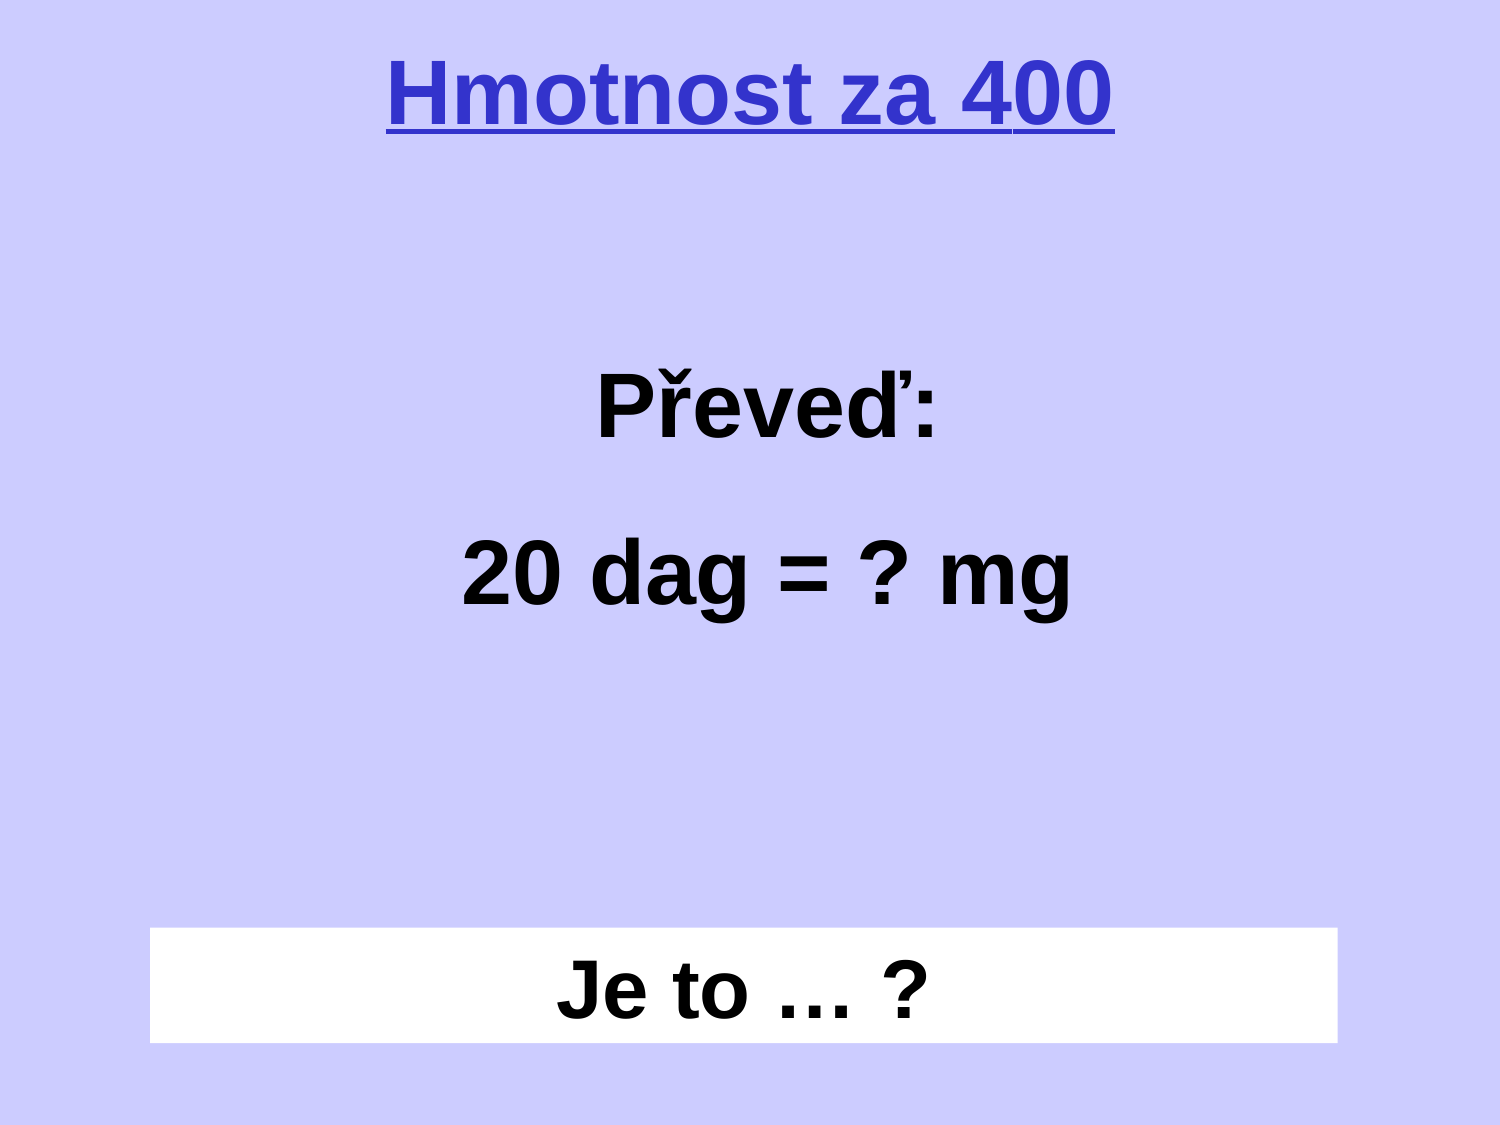

Hmotnost za 400
Převeď:
20 dag = ? mg
Je to … ?